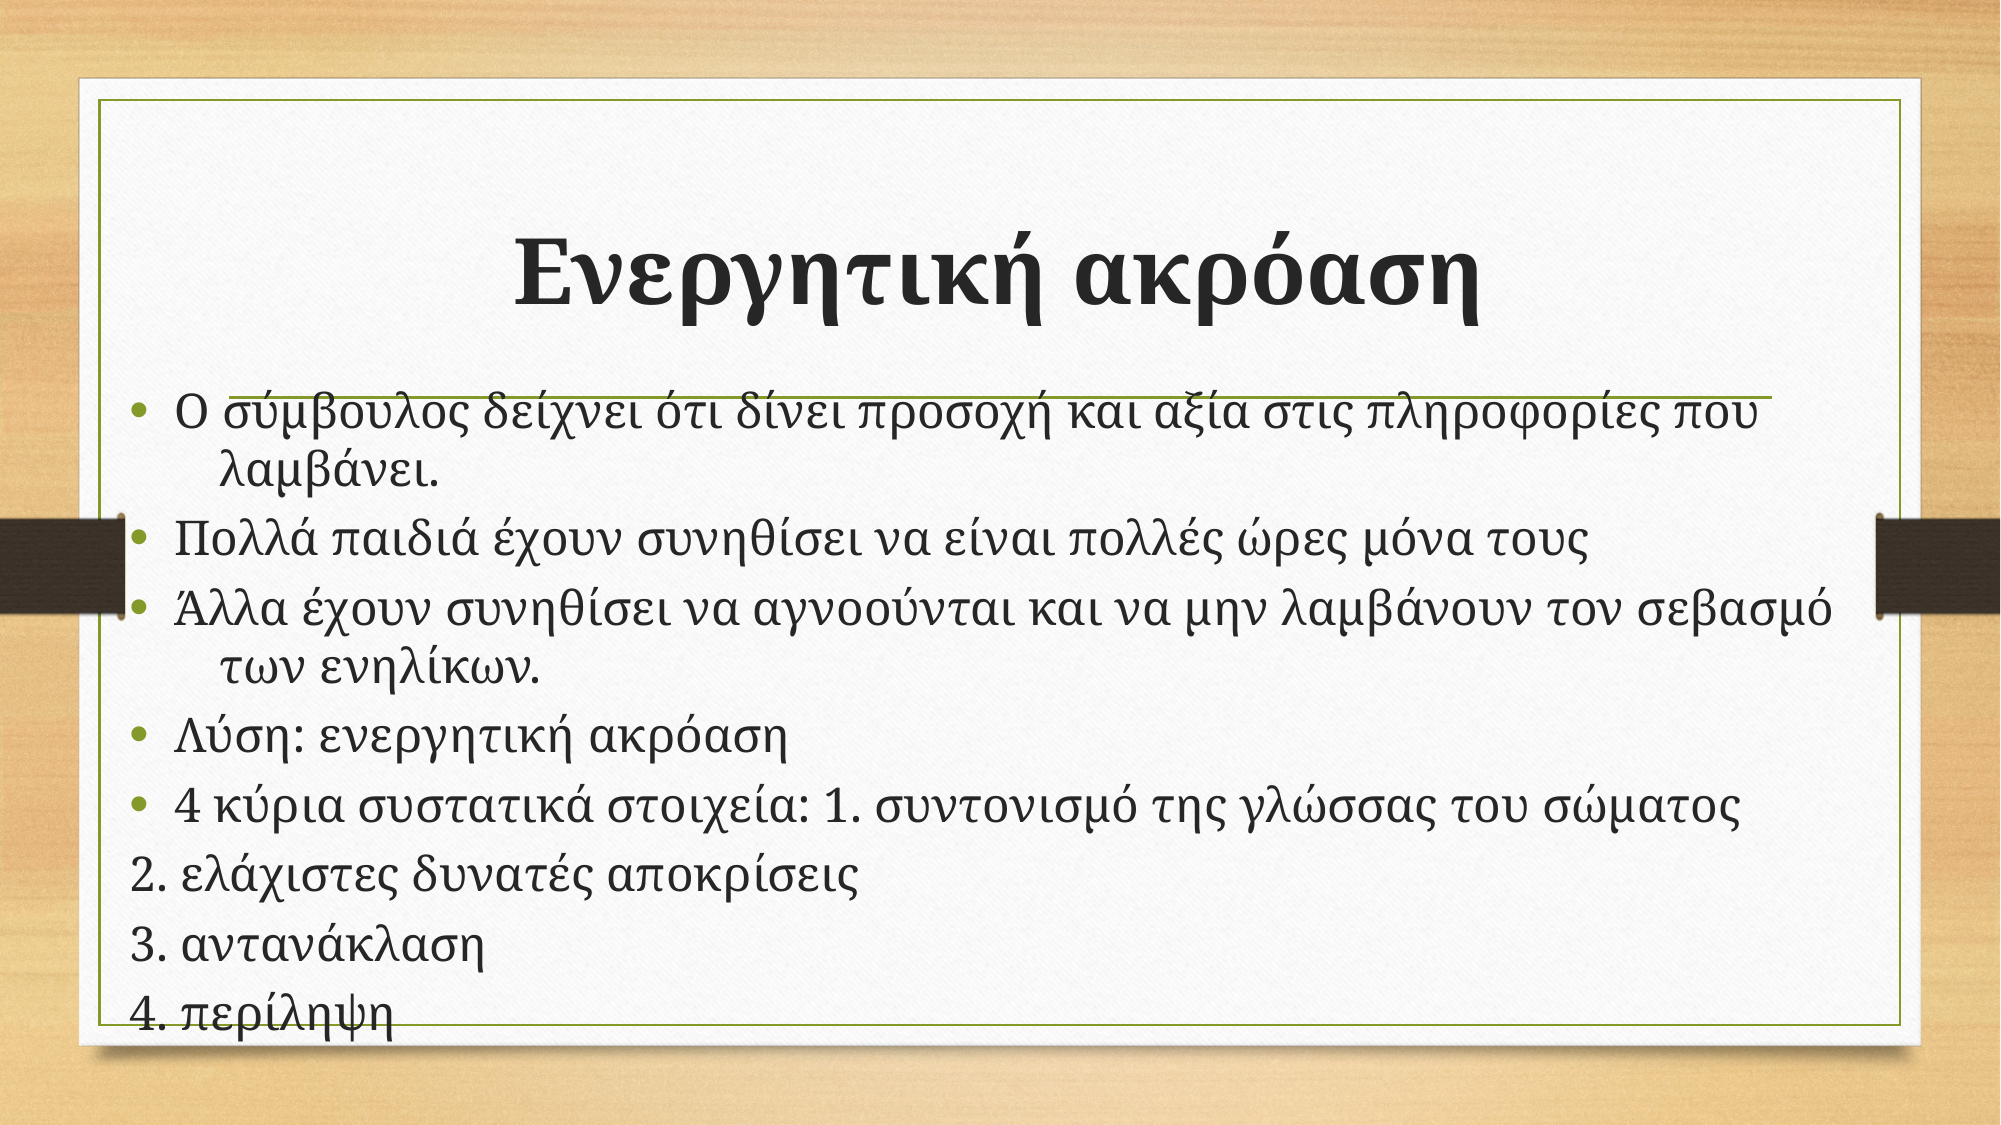

# Ενεργητική ακρόαση
Ο σύμβουλος δείχνει ότι δίνει προσοχή και αξία στις πληροφορίες που λαμβάνει.
Πολλά παιδιά έχουν συνηθίσει να είναι πολλές ώρες μόνα τους
Άλλα έχουν συνηθίσει να αγνοούνται και να μην λαμβάνουν τον σεβασμό των ενηλίκων.
Λύση: ενεργητική ακρόαση
4 κύρια συστατικά στοιχεία: 1. συντονισμό της γλώσσας του σώματος
2. ελάχιστες δυνατές αποκρίσεις
3. αντανάκλαση
4. περίληψη